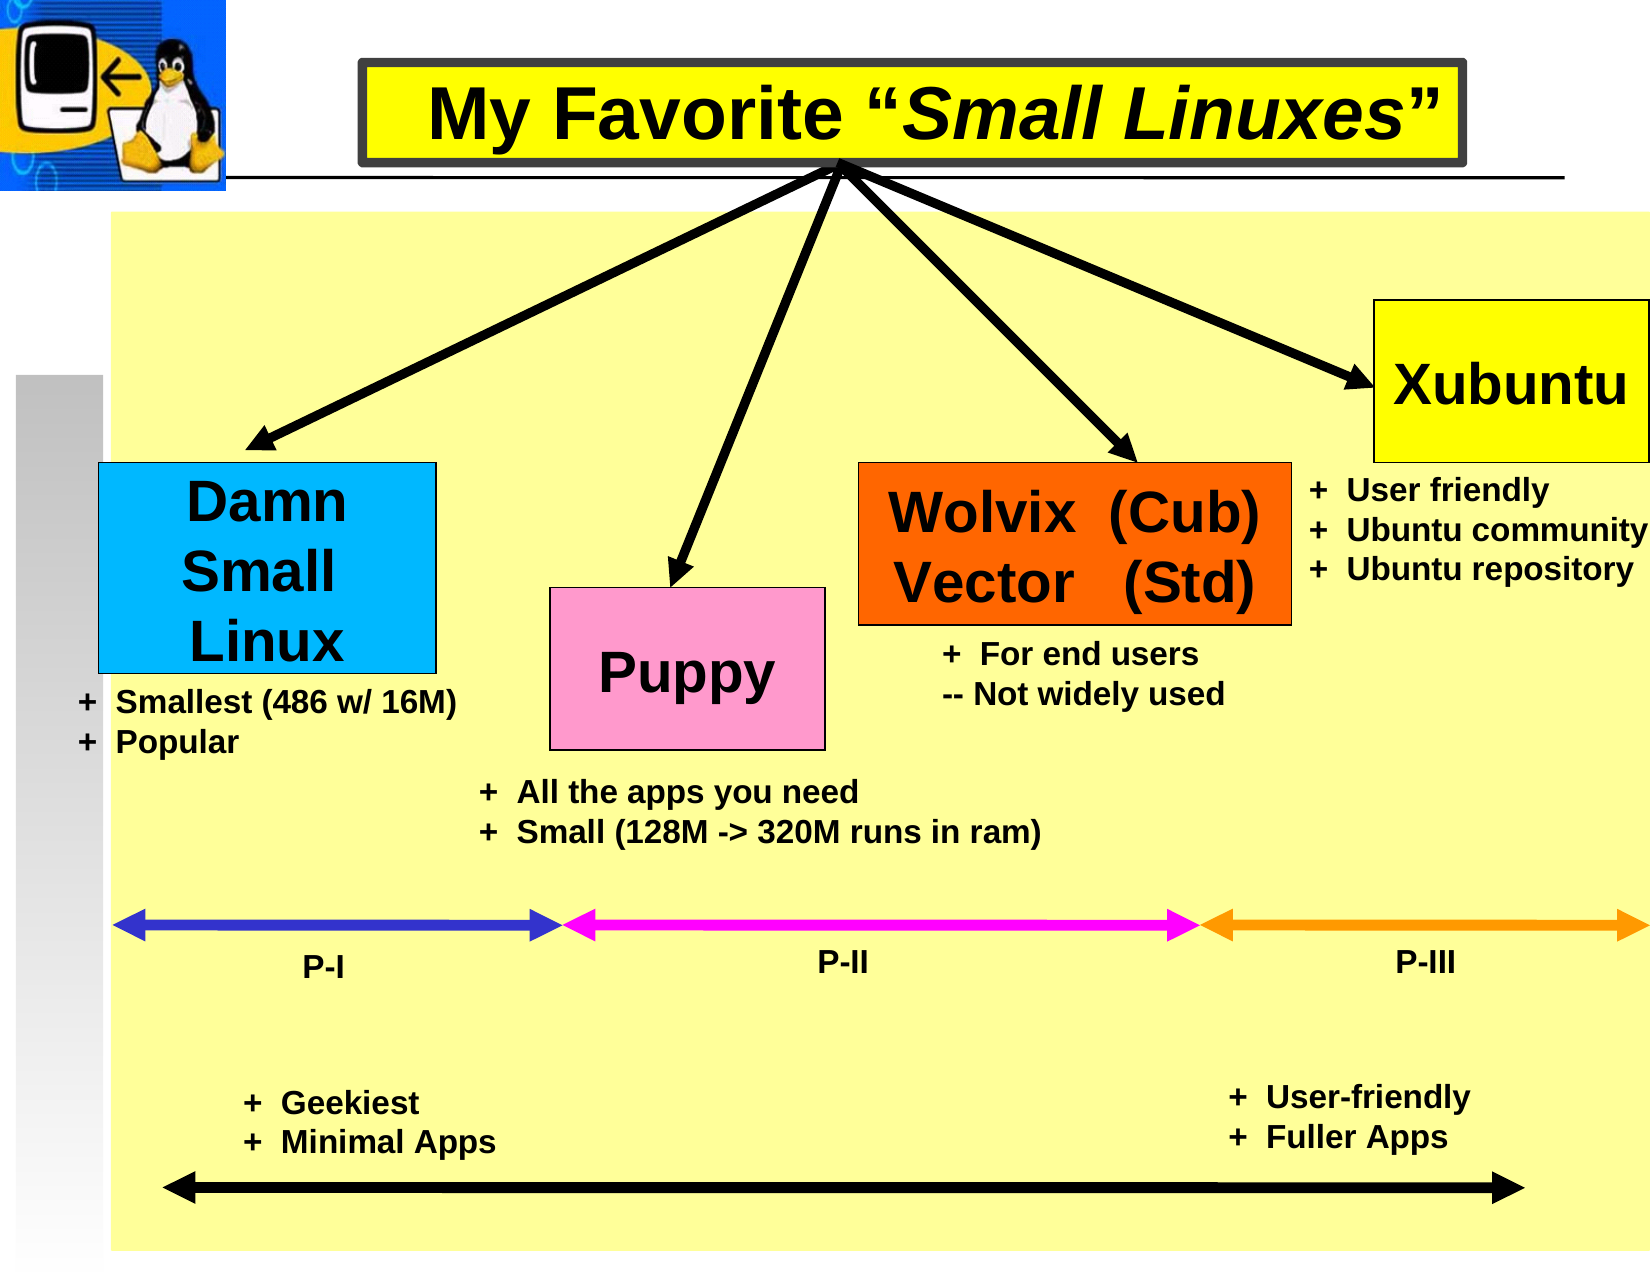

My Favorite “Small Linuxes”
Xubuntu
+ User friendly
+ Ubuntu community
+ Ubuntu repository
Damn Small
Linux
Wolvix (Cub)
Vector (Std)
Puppy
+ For end users
-- Not widely used
+ Smallest (486 w/ 16M)
+ Popular
+ All the apps you need
+ Small (128M -> 320M runs in ram)
P-II
P-III
P-I
+ User-friendly
+ Fuller Apps
+ Geekiest
+ Minimal Apps